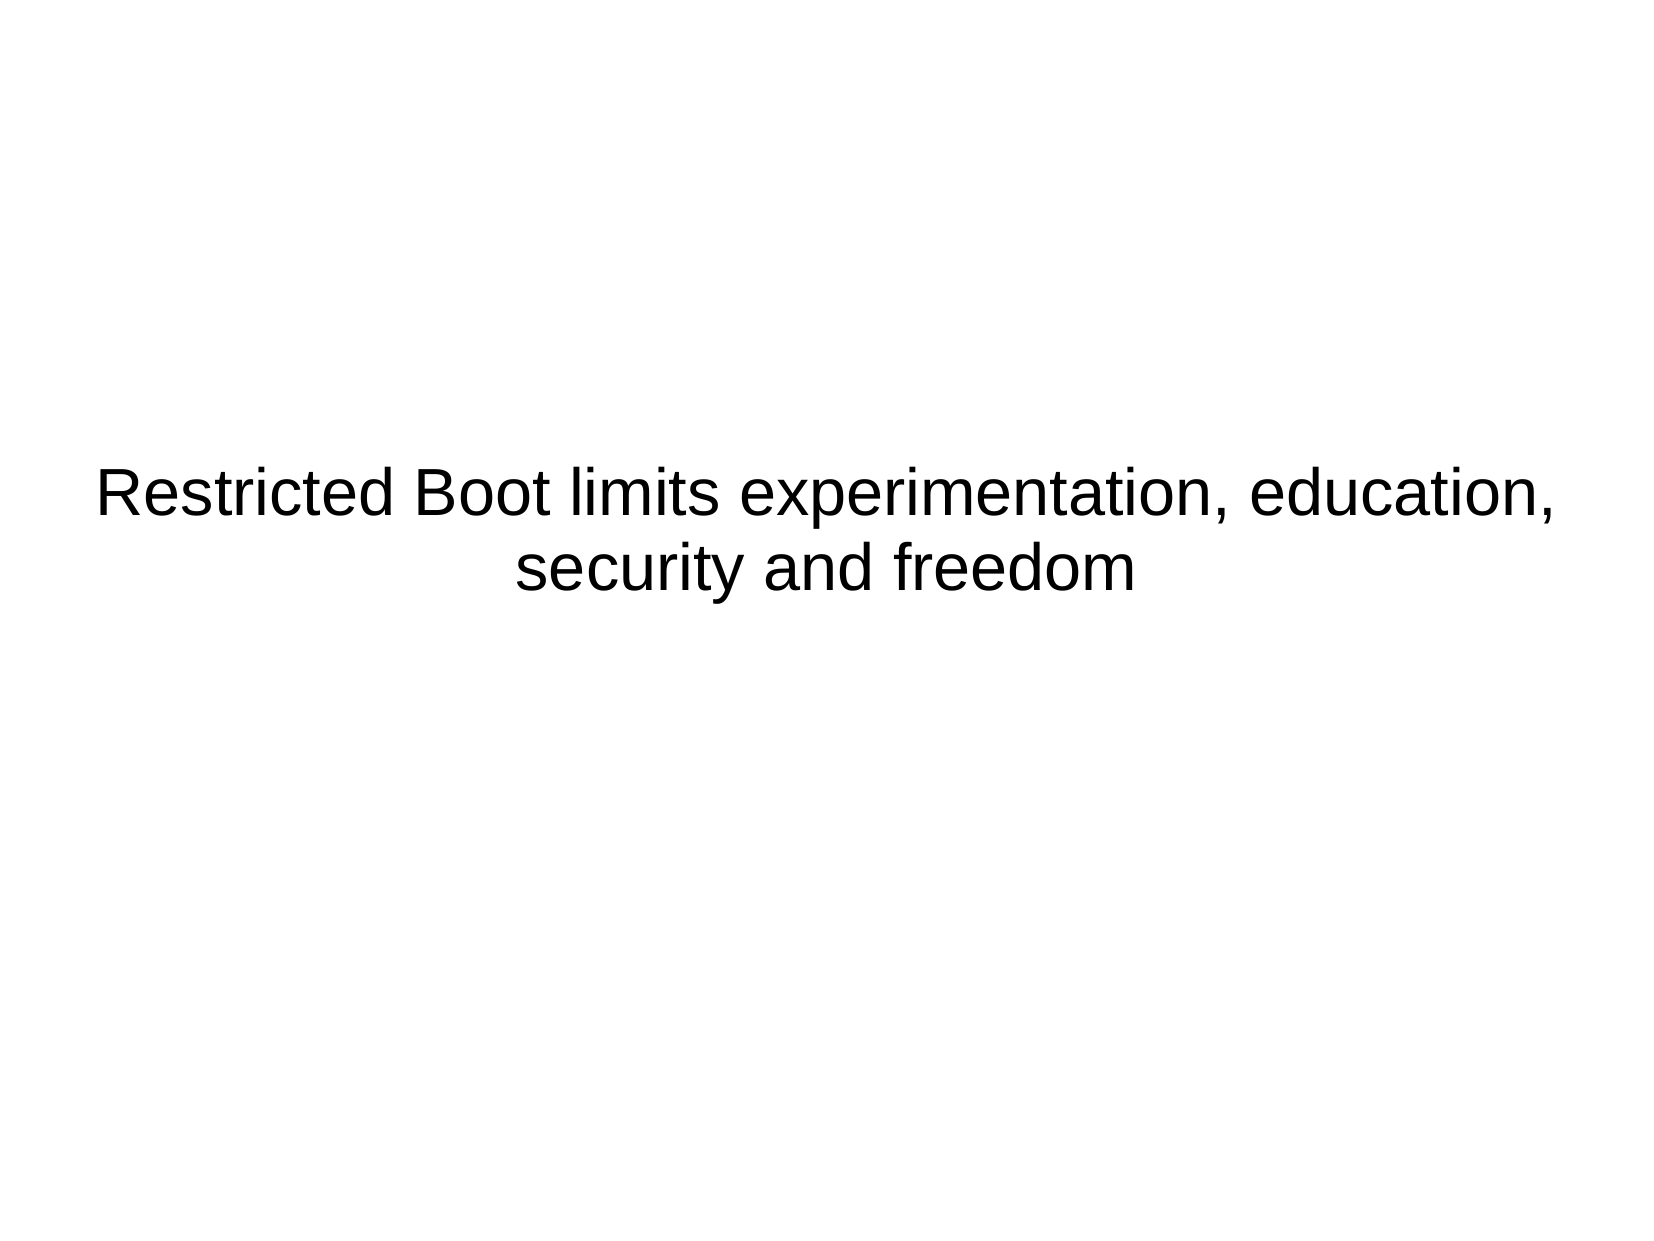

# Restricted Boot limits experimentation, education, security and freedom